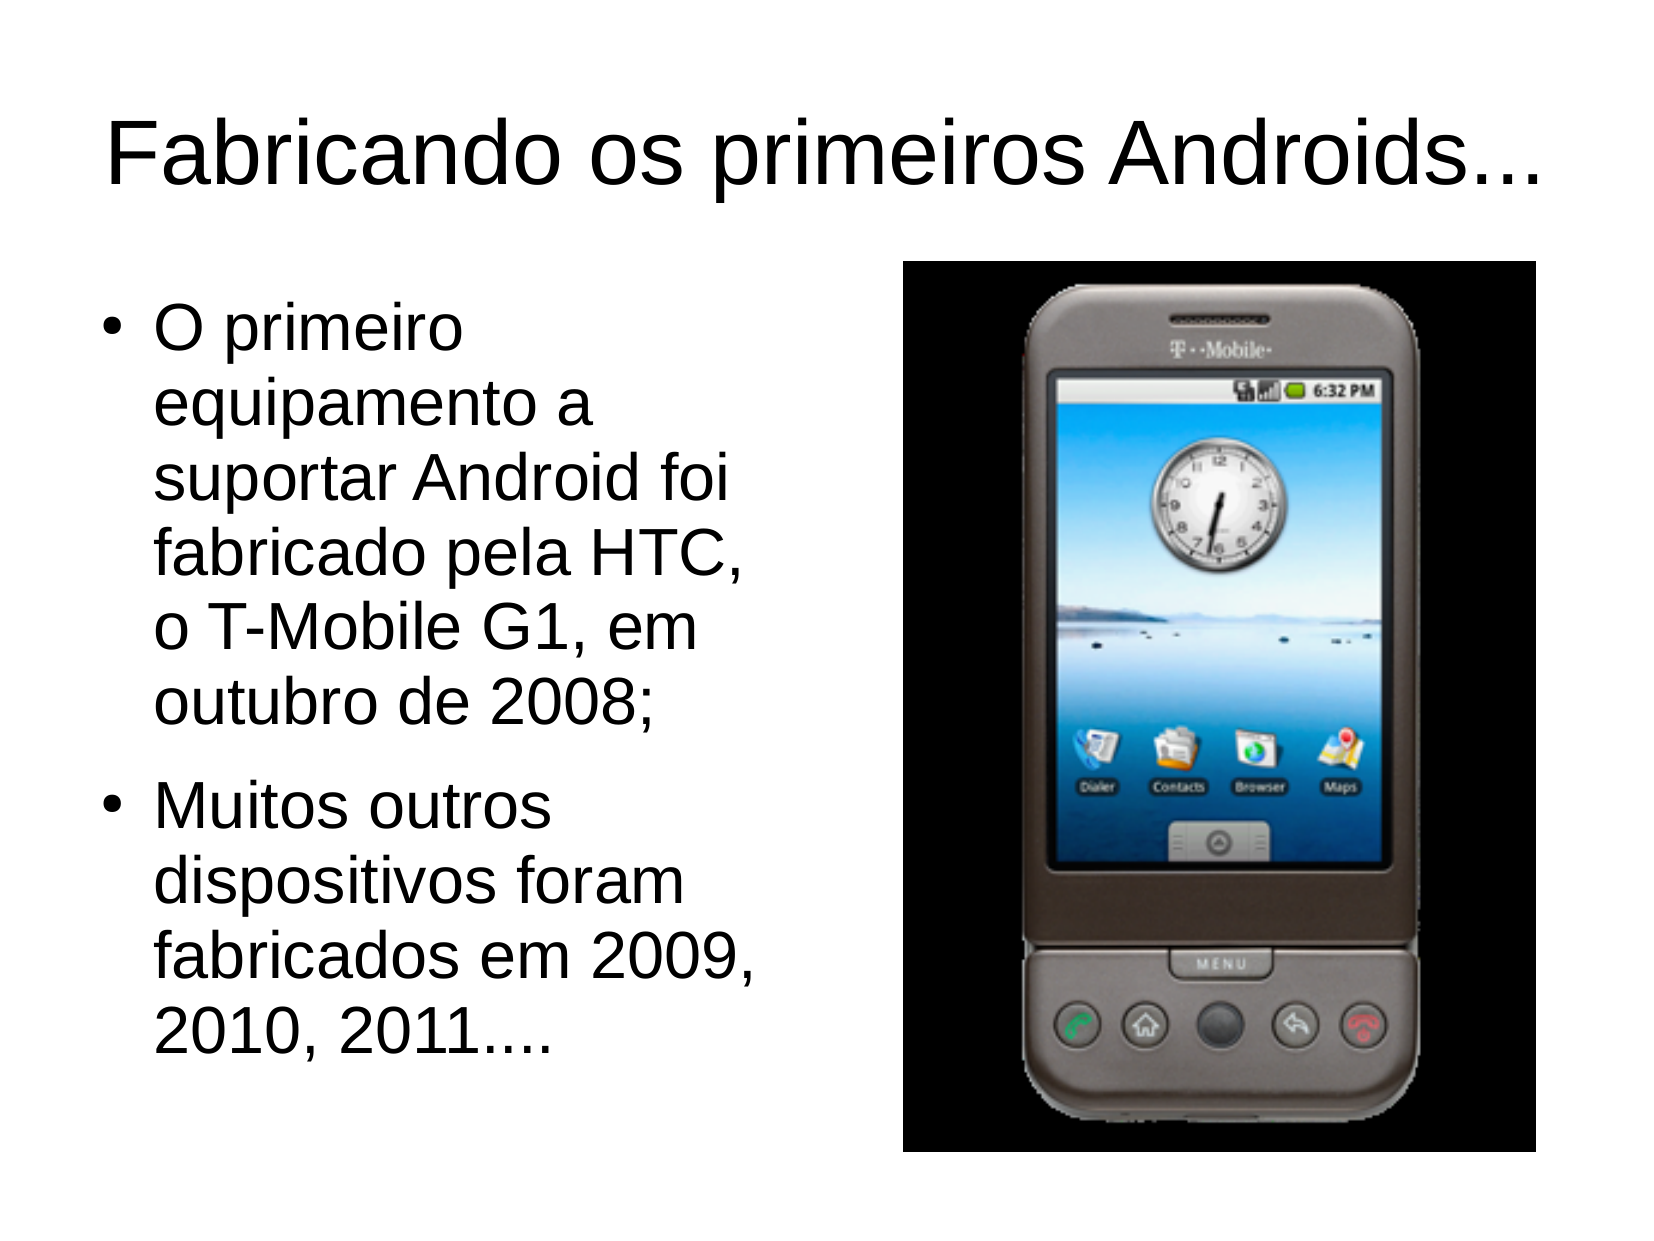

# Fabricando os primeiros Androids...
O primeiro equipamento a suportar Android foi fabricado pela HTC, o T-Mobile G1, em outubro de 2008;
Muitos outros dispositivos foram fabricados em 2009, 2010, 2011....